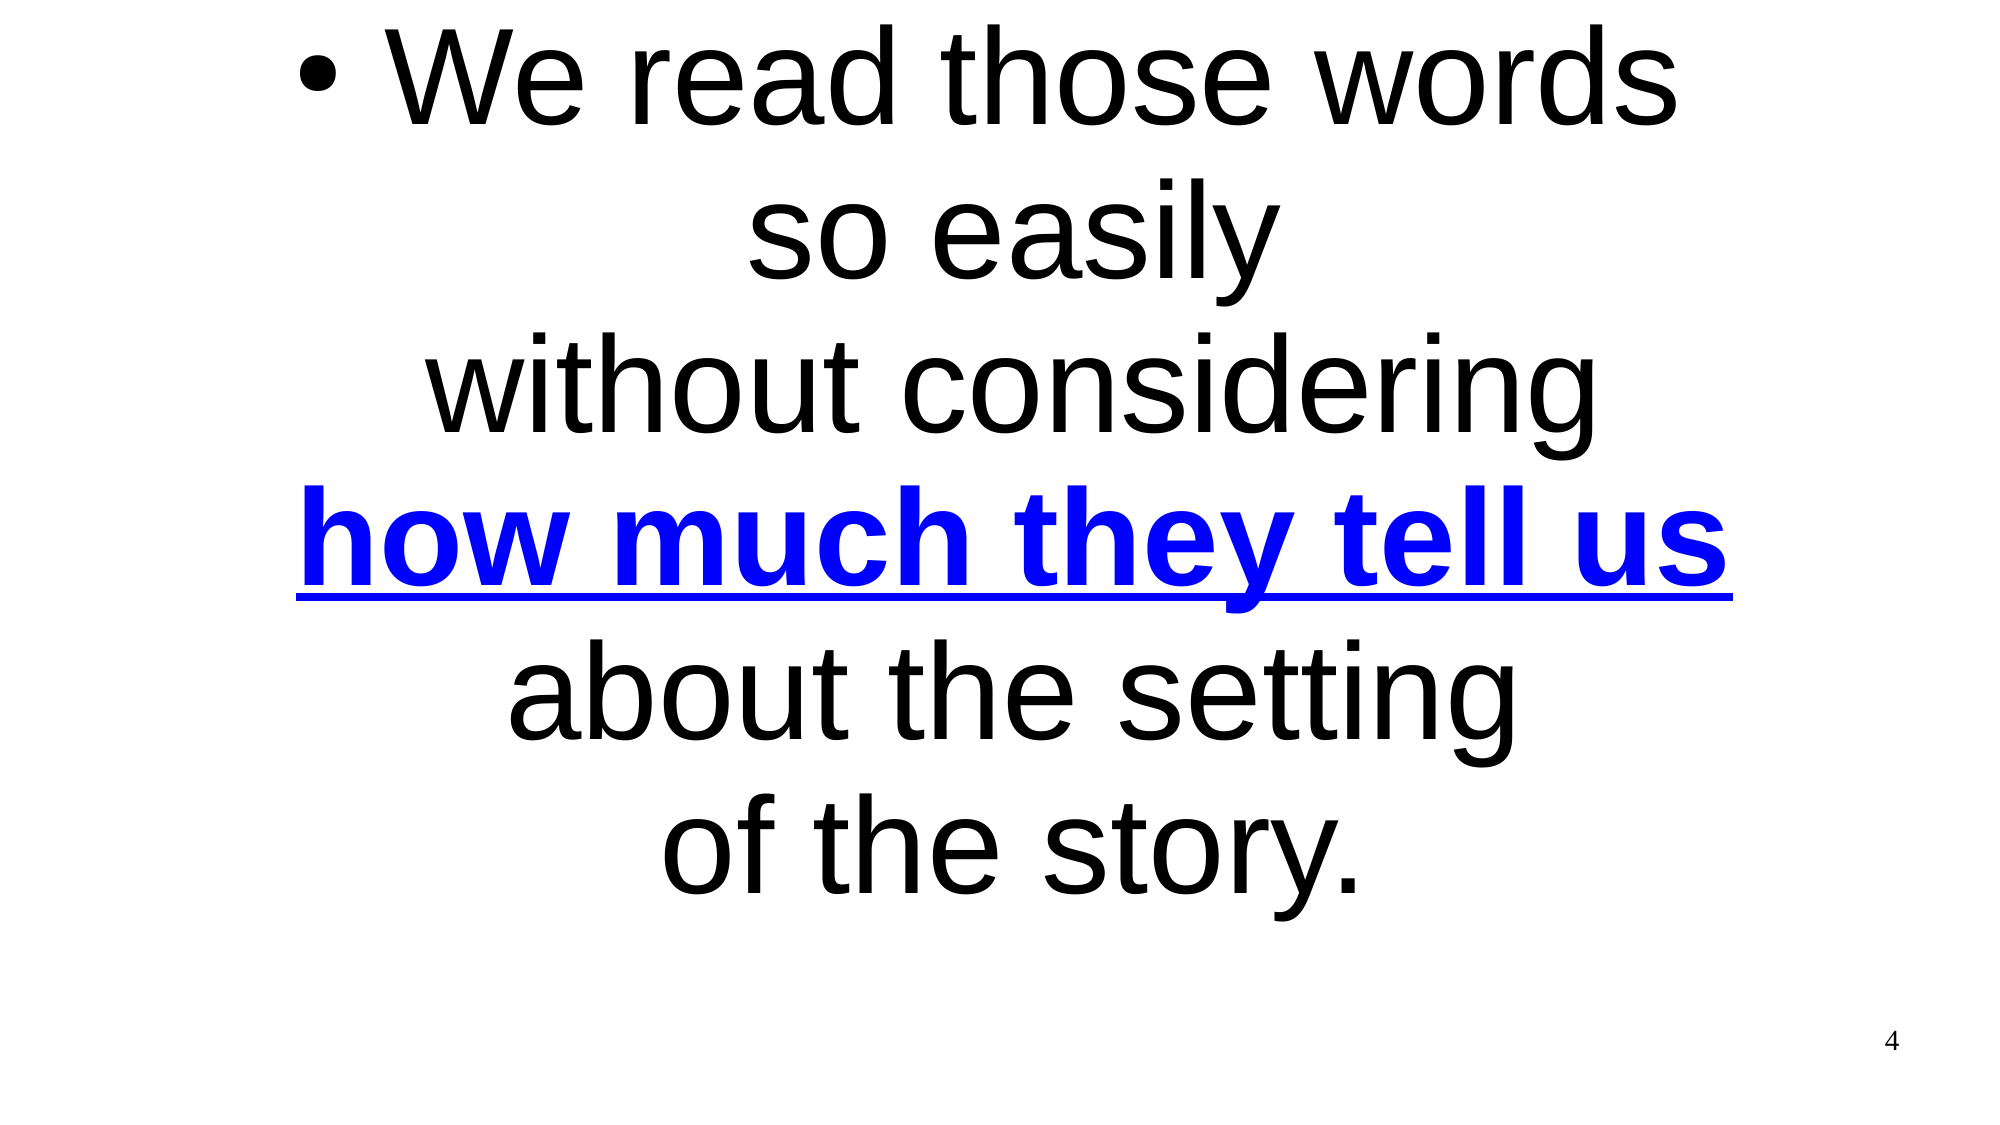

# We read those words so easily without considering how much they tell us about the setting of the story.
4